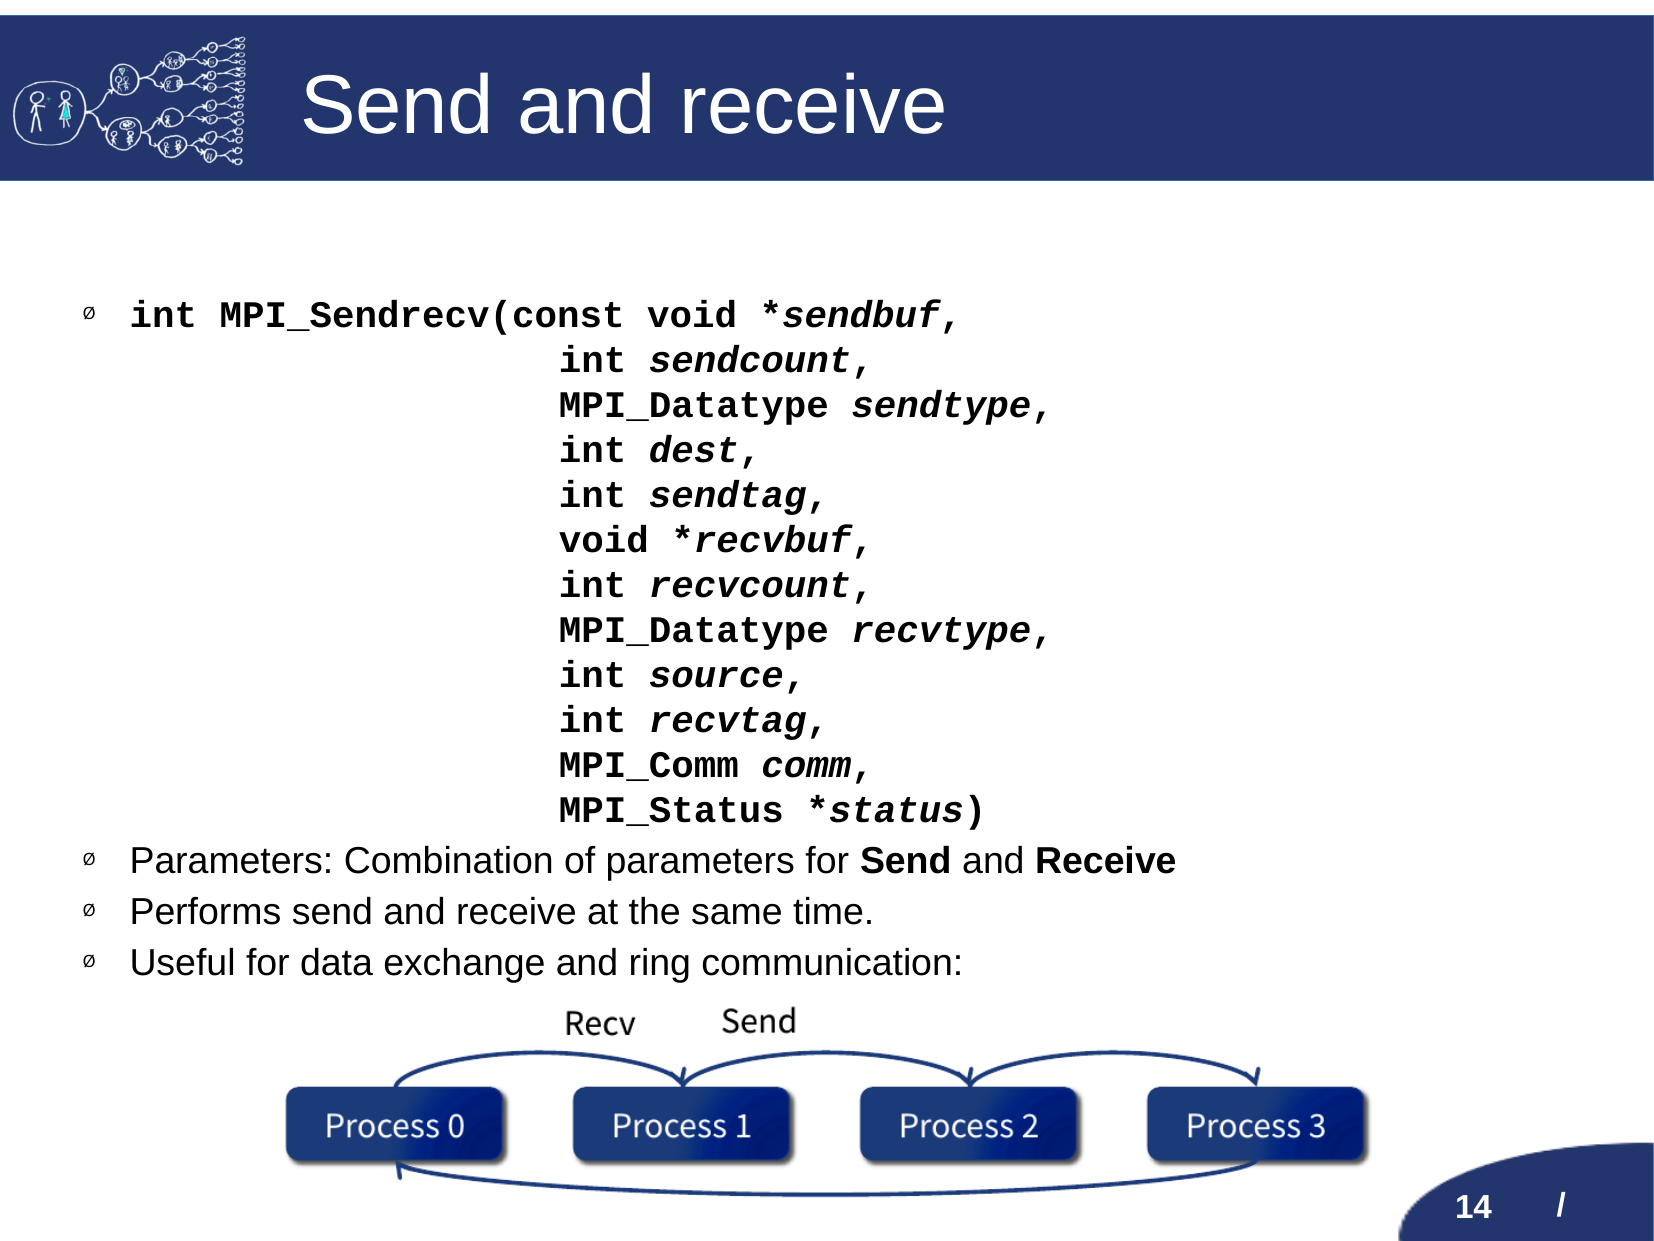

# Send and receive
int MPI_Sendrecv(const void *sendbuf,
 int sendcount,
 MPI_Datatype sendtype,
 int dest,
 int sendtag,
 void *recvbuf,
 int recvcount,
 MPI_Datatype recvtype,
 int source,
 int recvtag,
 MPI_Comm comm,
 MPI_Status *status)
Parameters: Combination of parameters for Send and Receive
Performs send and receive at the same time.
Useful for data exchange and ring communication: